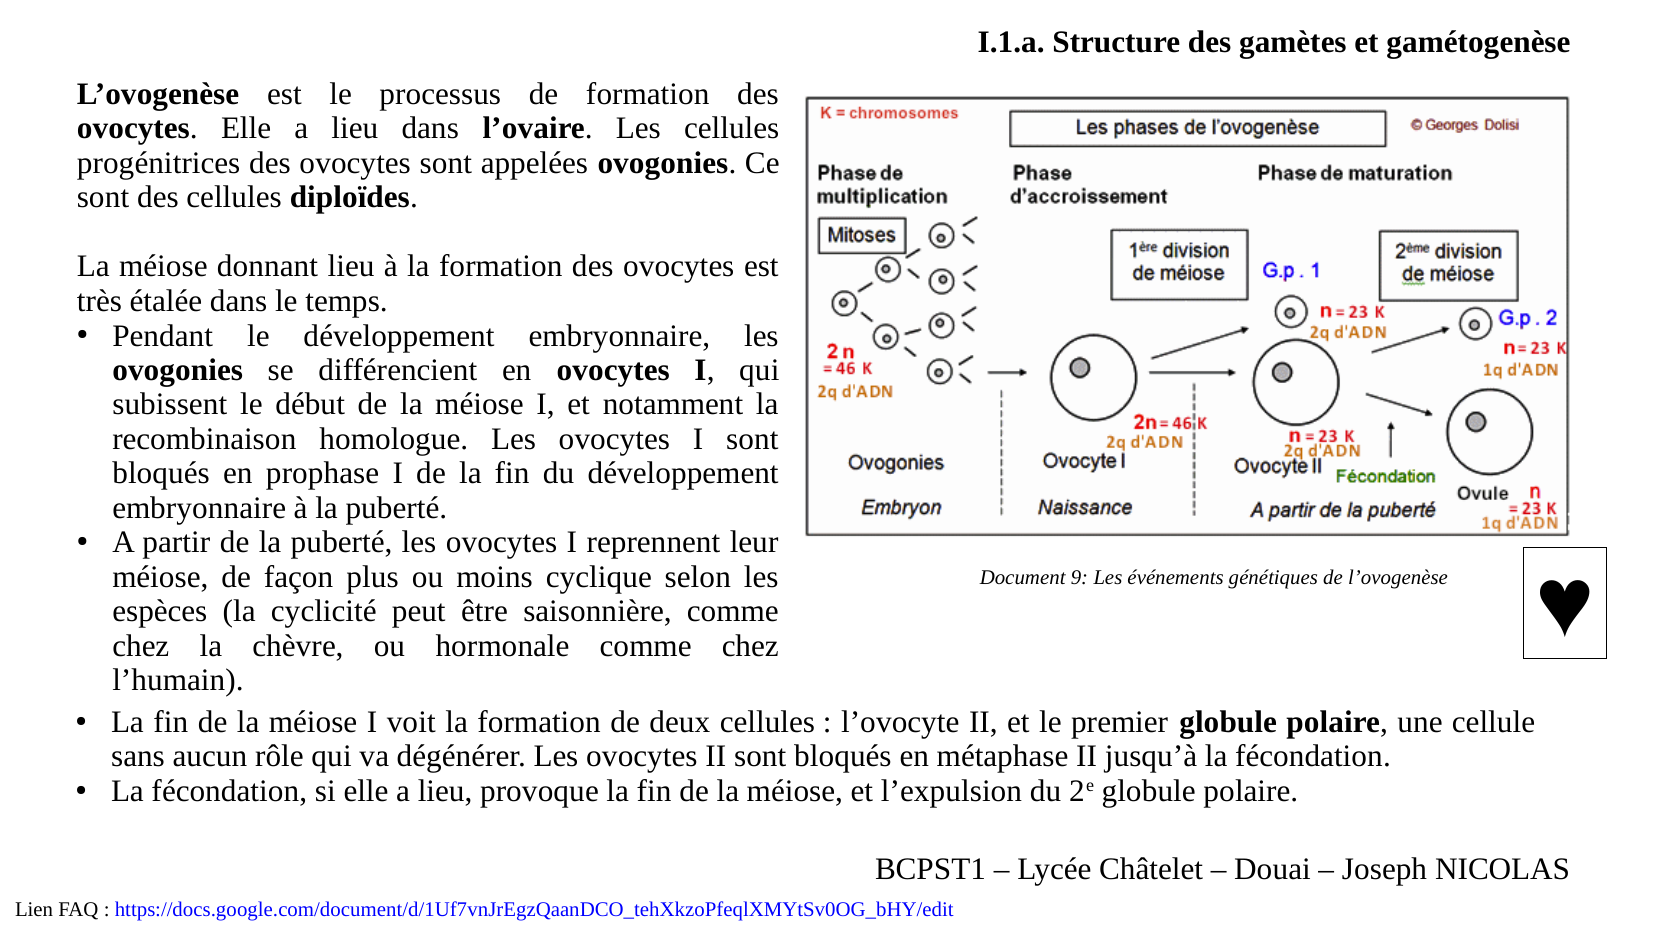

I.1.a. Structure des gamètes et gamétogenèse
L’ovogenèse est le processus de formation des ovocytes. Elle a lieu dans l’ovaire. Les cellules progénitrices des ovocytes sont appelées ovogonies. Ce sont des cellules diploïdes.
La méiose donnant lieu à la formation des ovocytes est très étalée dans le temps.
Pendant le développement embryonnaire, les ovogonies se différencient en ovocytes I, qui subissent le début de la méiose I, et notamment la recombinaison homologue. Les ovocytes I sont bloqués en prophase I de la fin du développement embryonnaire à la puberté.
A partir de la puberté, les ovocytes I reprennent leur méiose, de façon plus ou moins cyclique selon les espèces (la cyclicité peut être saisonnière, comme chez la chèvre, ou hormonale comme chez l’humain).
Document 9: Les événements génétiques de l’ovogenèse
♥
La fin de la méiose I voit la formation de deux cellules : l’ovocyte II, et le premier globule polaire, une cellule sans aucun rôle qui va dégénérer. Les ovocytes II sont bloqués en métaphase II jusqu’à la fécondation.
La fécondation, si elle a lieu, provoque la fin de la méiose, et l’expulsion du 2e globule polaire.
BCPST1 – Lycée Châtelet – Douai – Joseph NICOLAS
Lien FAQ : https://docs.google.com/document/d/1Uf7vnJrEgzQaanDCO_tehXkzoPfeqlXMYtSv0OG_bHY/edit